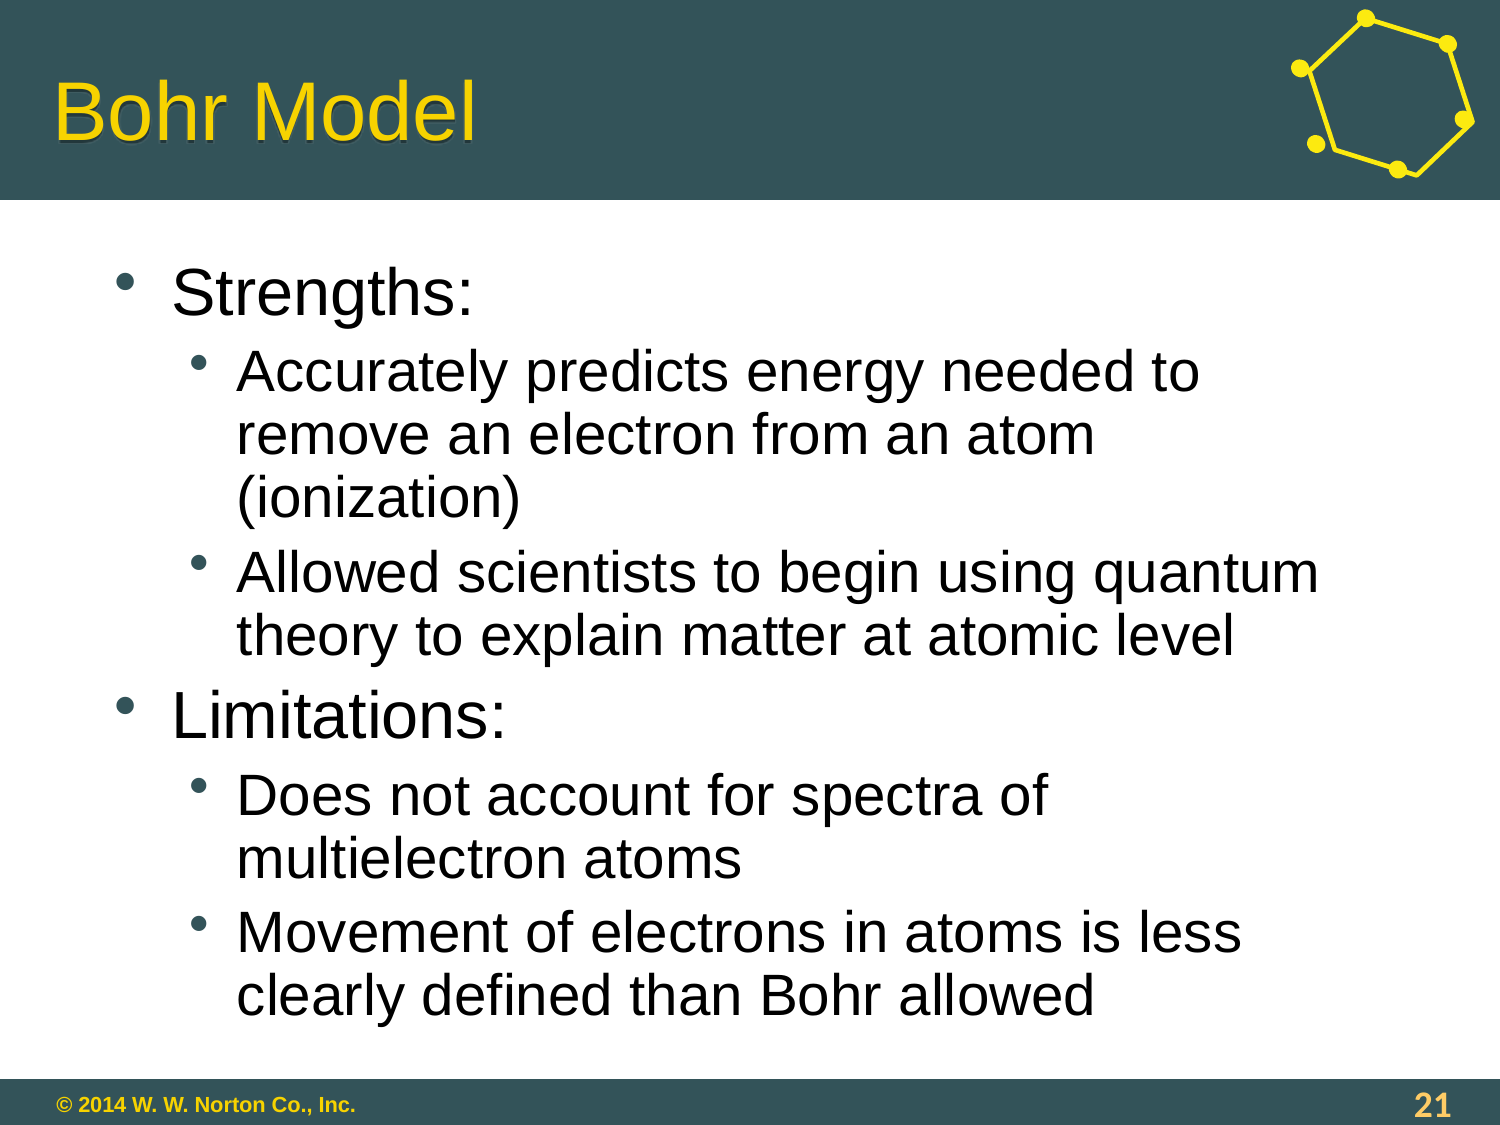

Bohr Model
# Strengths:
Accurately predicts energy needed to remove an electron from an atom (ionization)
Allowed scientists to begin using quantum theory to explain matter at atomic level
Limitations:
Does not account for spectra of multielectron atoms
Movement of electrons in atoms is less clearly defined than Bohr allowed